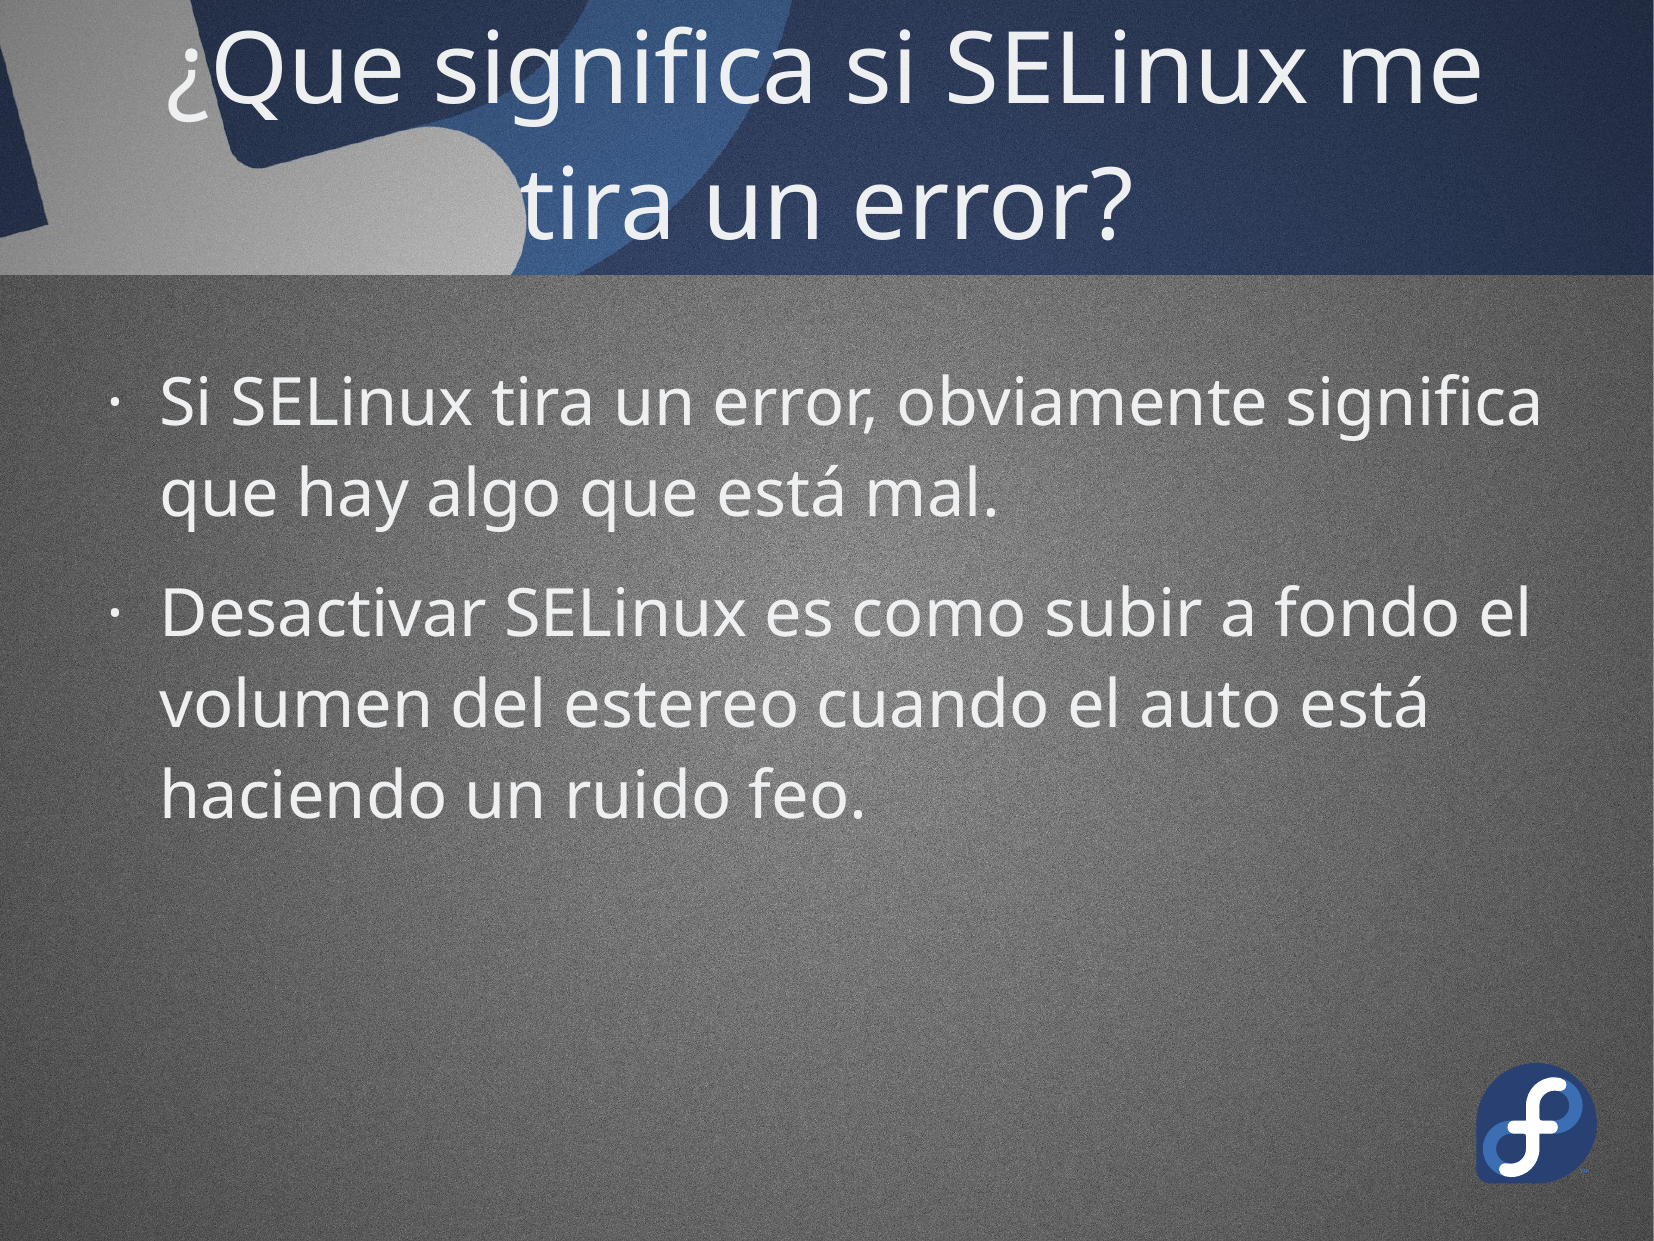

# ¿Que significa si SELinux me tira un error?
Si SELinux tira un error, obviamente significa que hay algo que está mal.
Desactivar SELinux es como subir a fondo el volumen del estereo cuando el auto está haciendo un ruido feo.